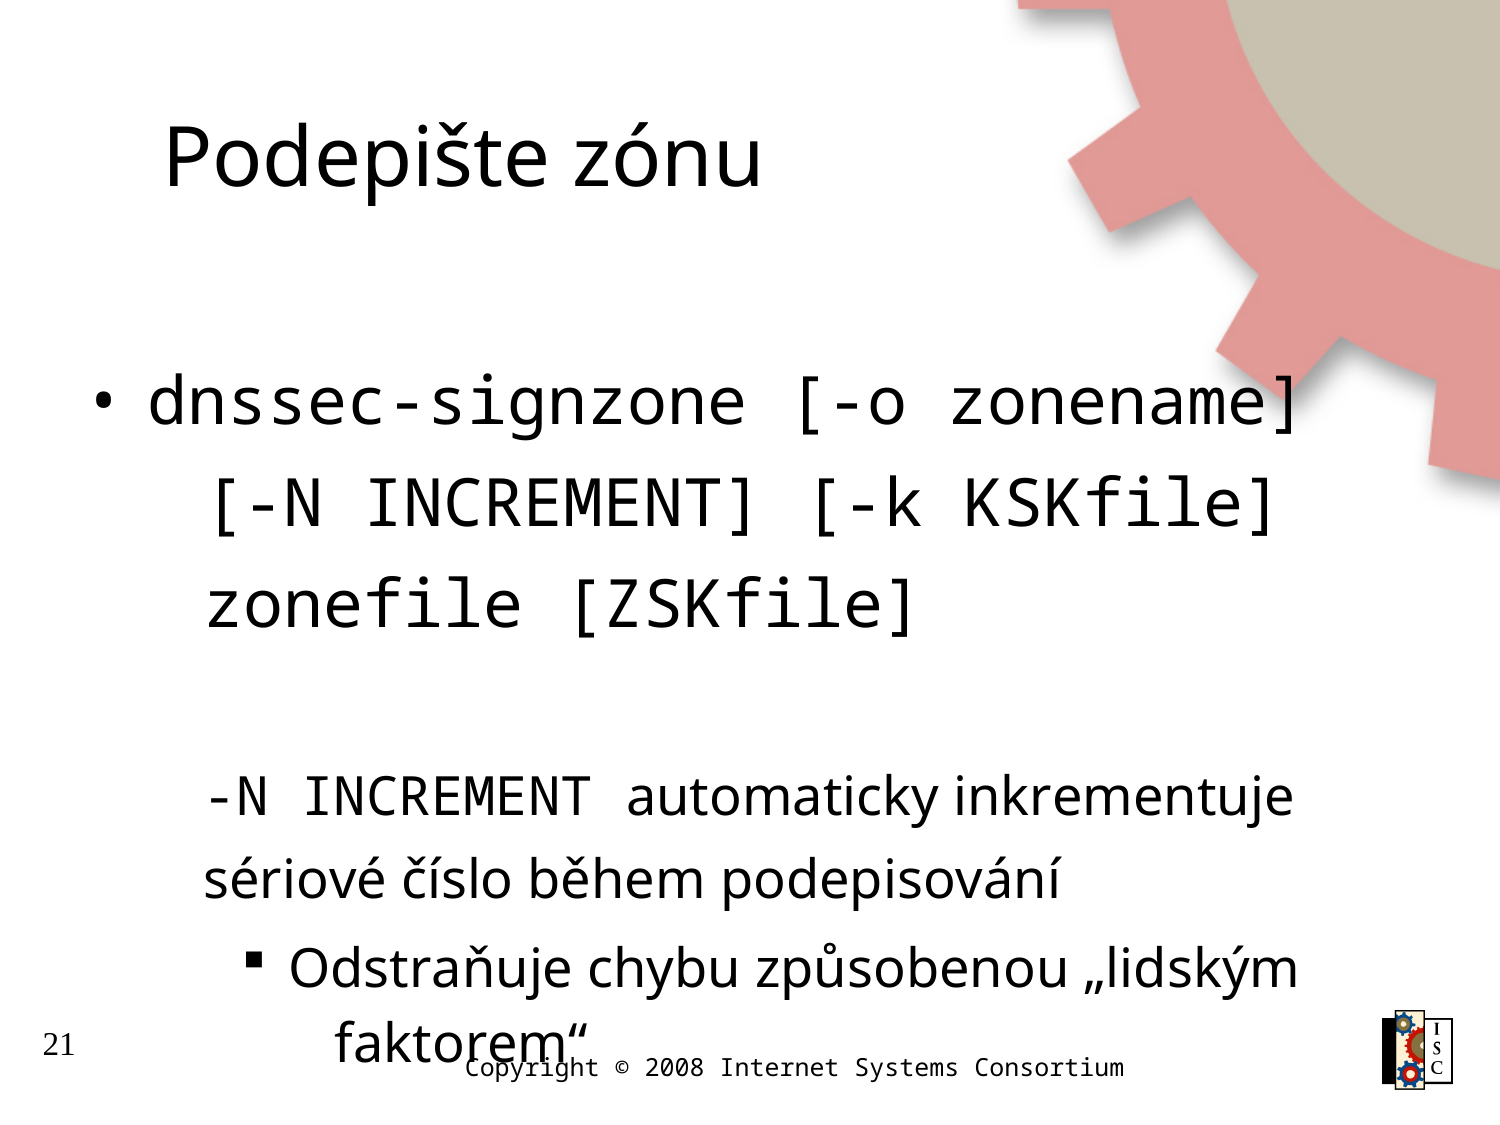

# Podepište zónu
dnssec-signzone [-o zonename]
[-N INCREMENT] [-k KSKfile]
zonefile [ZSKfile]
-N INCREMENT automaticky inkrementuje sériové číslo během podepisování
Odstraňuje chybu způsobenou „lidským faktorem“